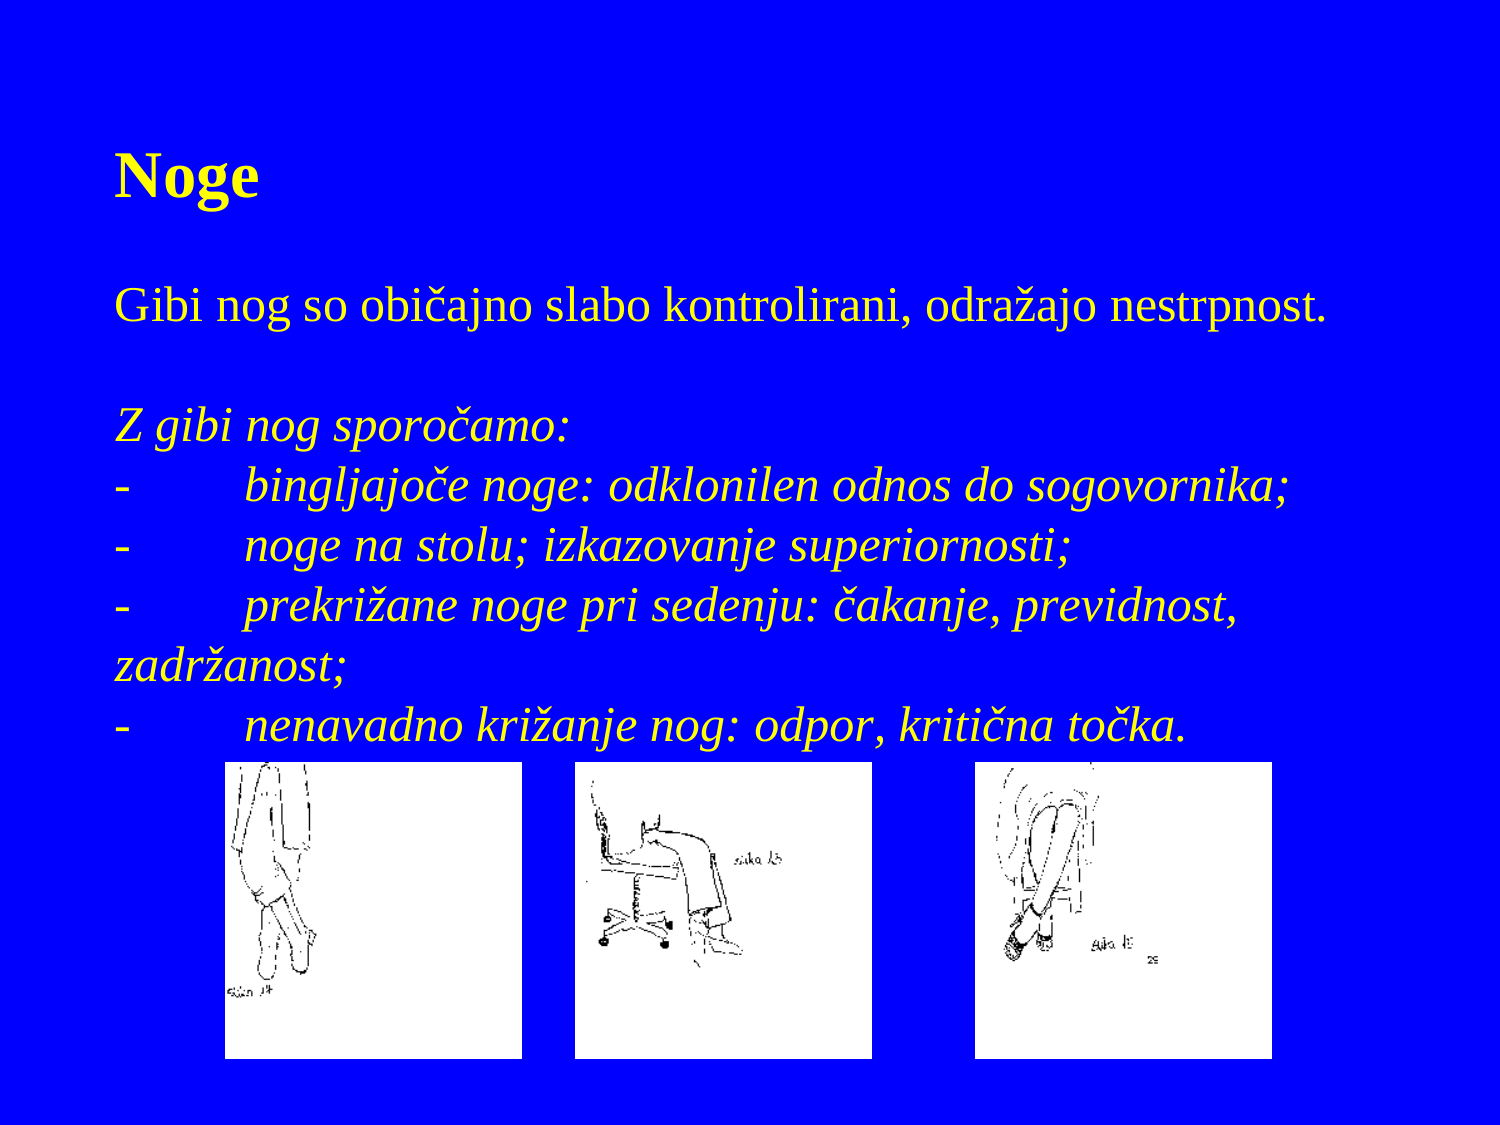

# Noge   Gibi nog so običajno slabo kontrolirani, odražajo nestrpnost.   Z gibi nog sporočamo: -         bingljajoče noge: odklonilen odnos do sogovornika; -         noge na stolu; izkazovanje superiornosti; -         prekrižane noge pri sedenju: čakanje, previdnost, zadržanost; -         nenavadno križanje nog: odpor, kritična točka.